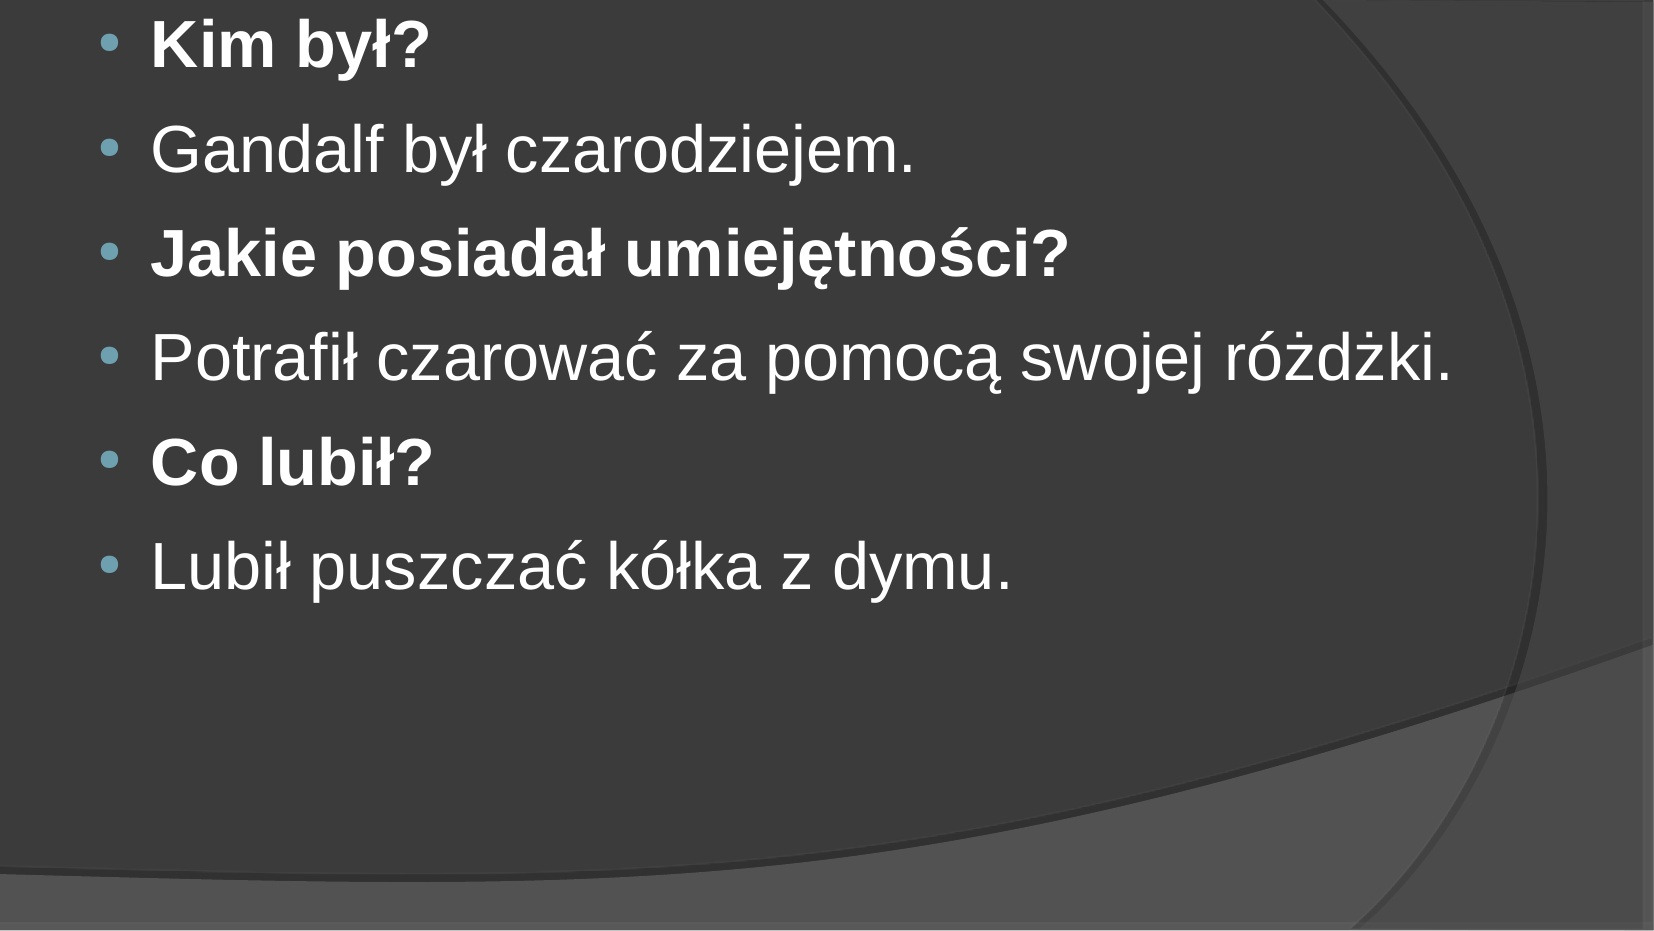

# Kim był?
Gandalf był czarodziejem.
Jakie posiadał umiejętności?
Potrafił czarować za pomocą swojej różdżki.
Co lubił?
Lubił puszczać kółka z dymu.